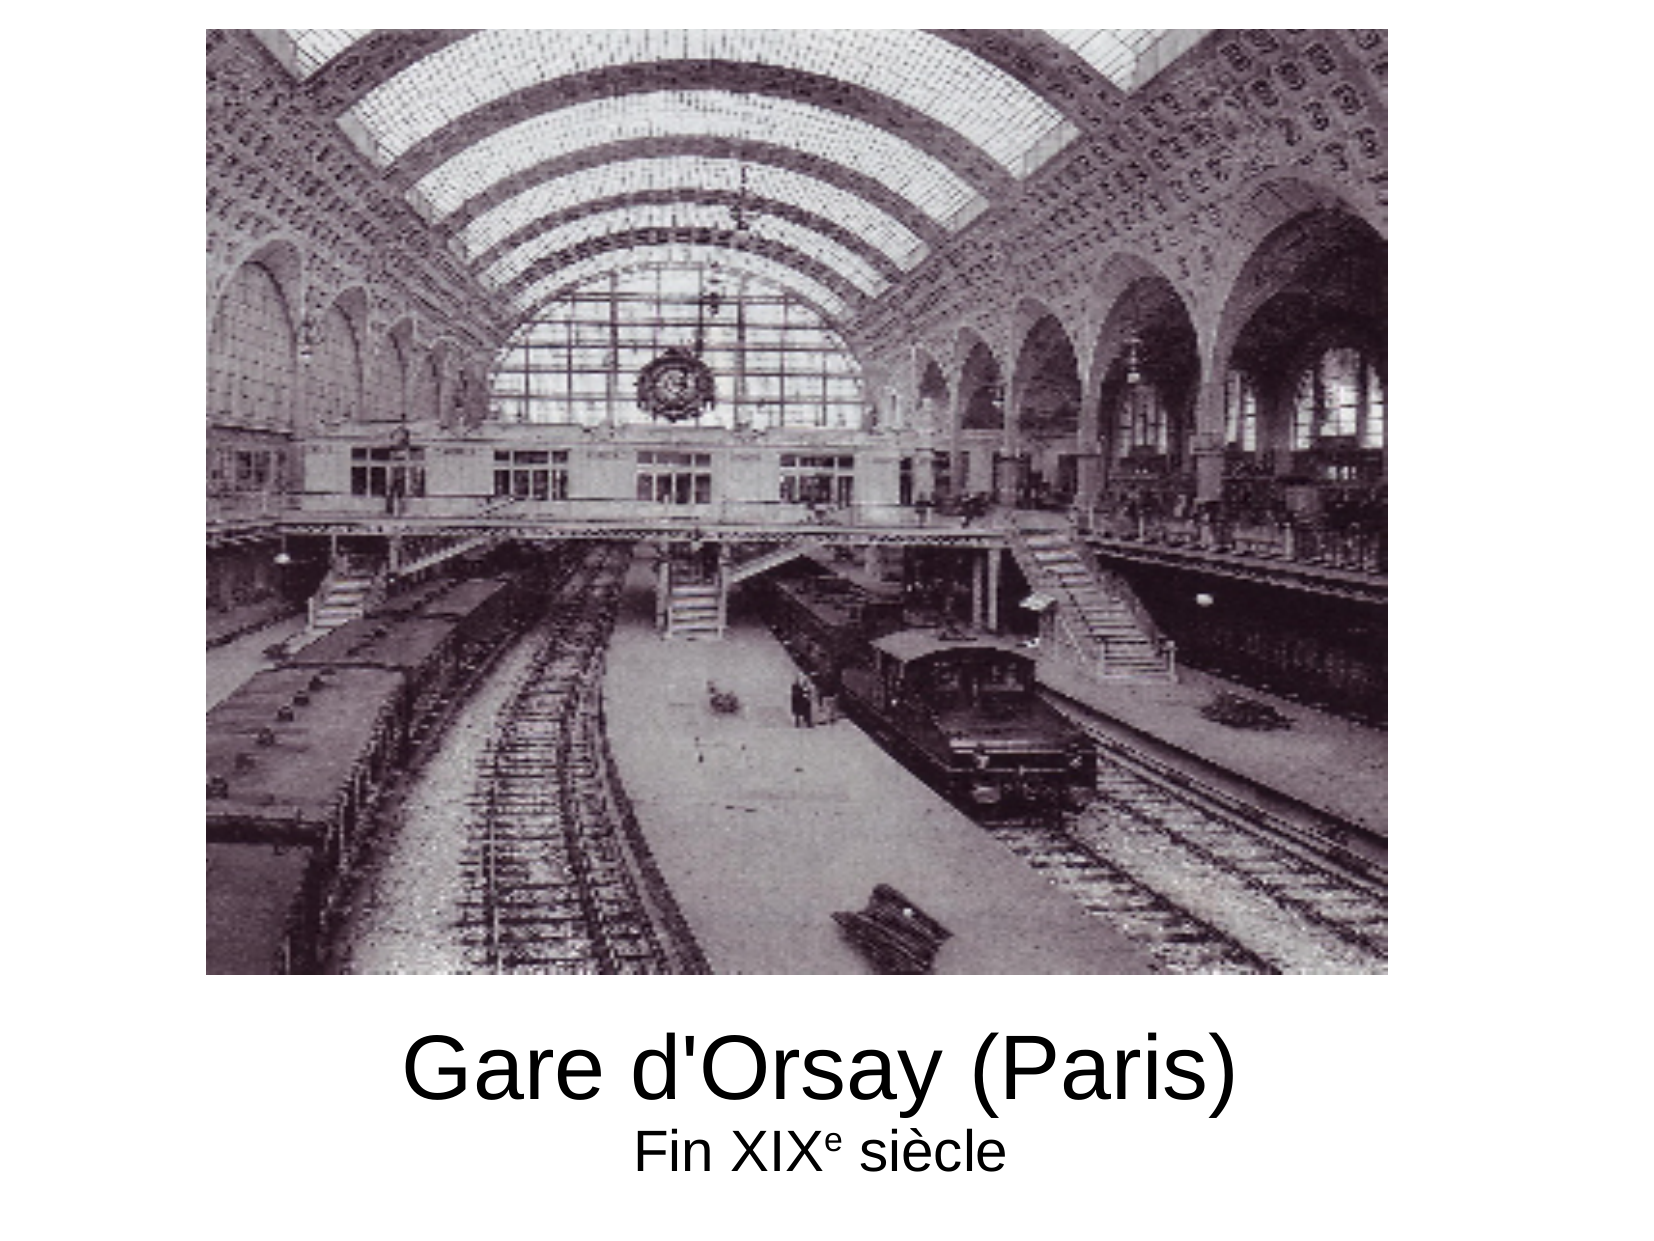

# Gare d'Orsay (Paris) Fin XIXe siècle